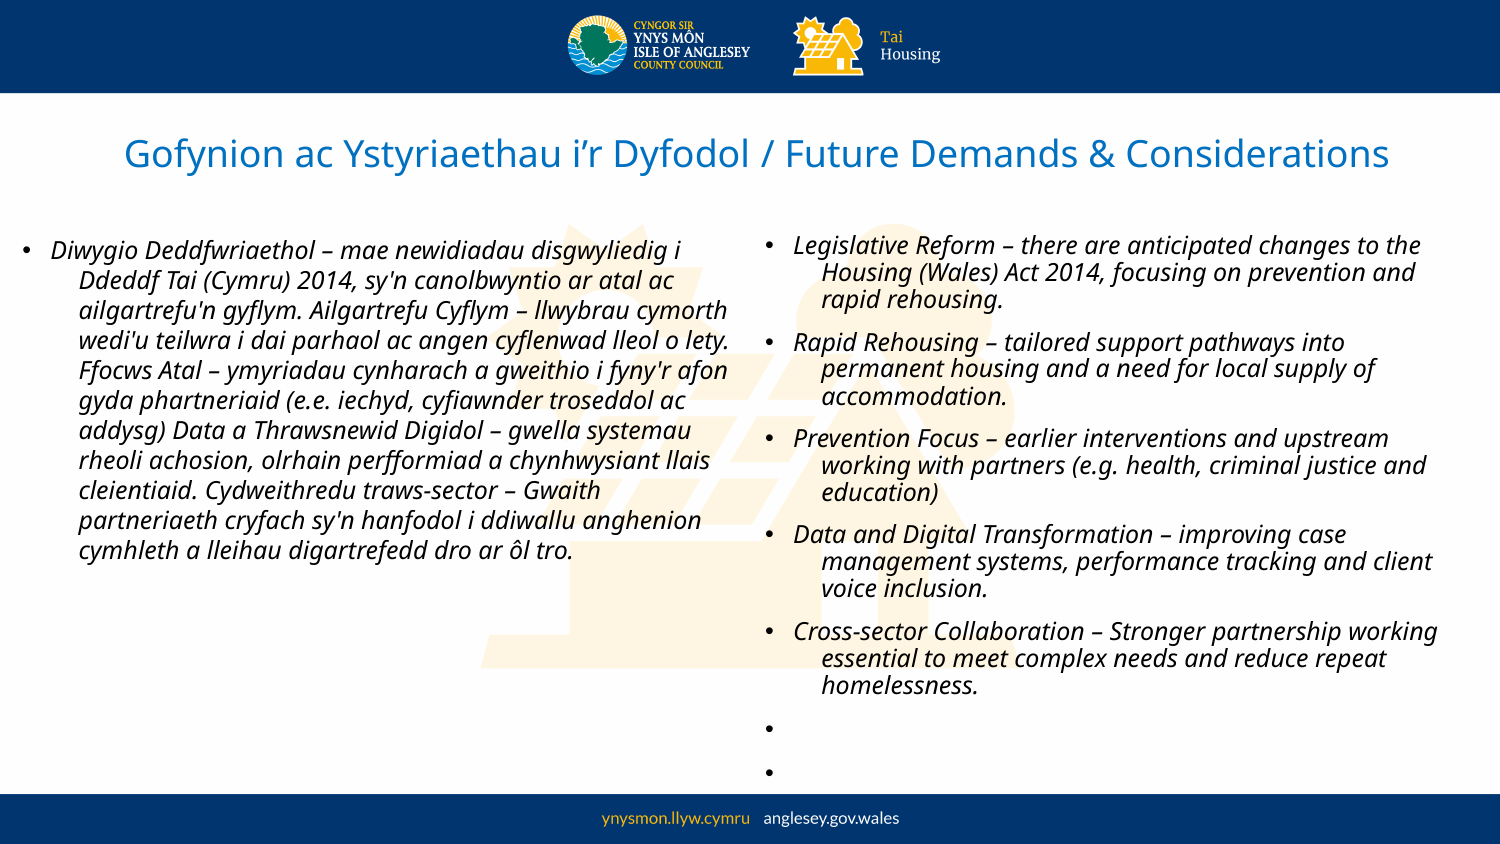

# Gofynion ac Ystyriaethau i’r Dyfodol / Future Demands & Considerations
Legislative Reform – there are anticipated changes to the Housing (Wales) Act 2014, focusing on prevention and rapid rehousing.
Rapid Rehousing – tailored support pathways into permanent housing and a need for local supply of accommodation.
Prevention Focus – earlier interventions and upstream working with partners (e.g. health, criminal justice and education)
Data and Digital Transformation – improving case management systems, performance tracking and client voice inclusion.
Cross-sector Collaboration – Stronger partnership working essential to meet complex needs and reduce repeat homelessness.
Diwygio Deddfwriaethol – mae newidiadau disgwyliedig i Ddeddf Tai (Cymru) 2014, sy'n canolbwyntio ar atal ac ailgartrefu'n gyflym. Ailgartrefu Cyflym – llwybrau cymorth wedi'u teilwra i dai parhaol ac angen cyflenwad lleol o lety. Ffocws Atal – ymyriadau cynharach a gweithio i fyny'r afon gyda phartneriaid (e.e. iechyd, cyfiawnder troseddol ac addysg) Data a Thrawsnewid Digidol – gwella systemau rheoli achosion, olrhain perfformiad a chynhwysiant llais cleientiaid. Cydweithredu traws-sector – Gwaith partneriaeth cryfach sy'n hanfodol i ddiwallu anghenion cymhleth a lleihau digartrefedd dro ar ôl tro.